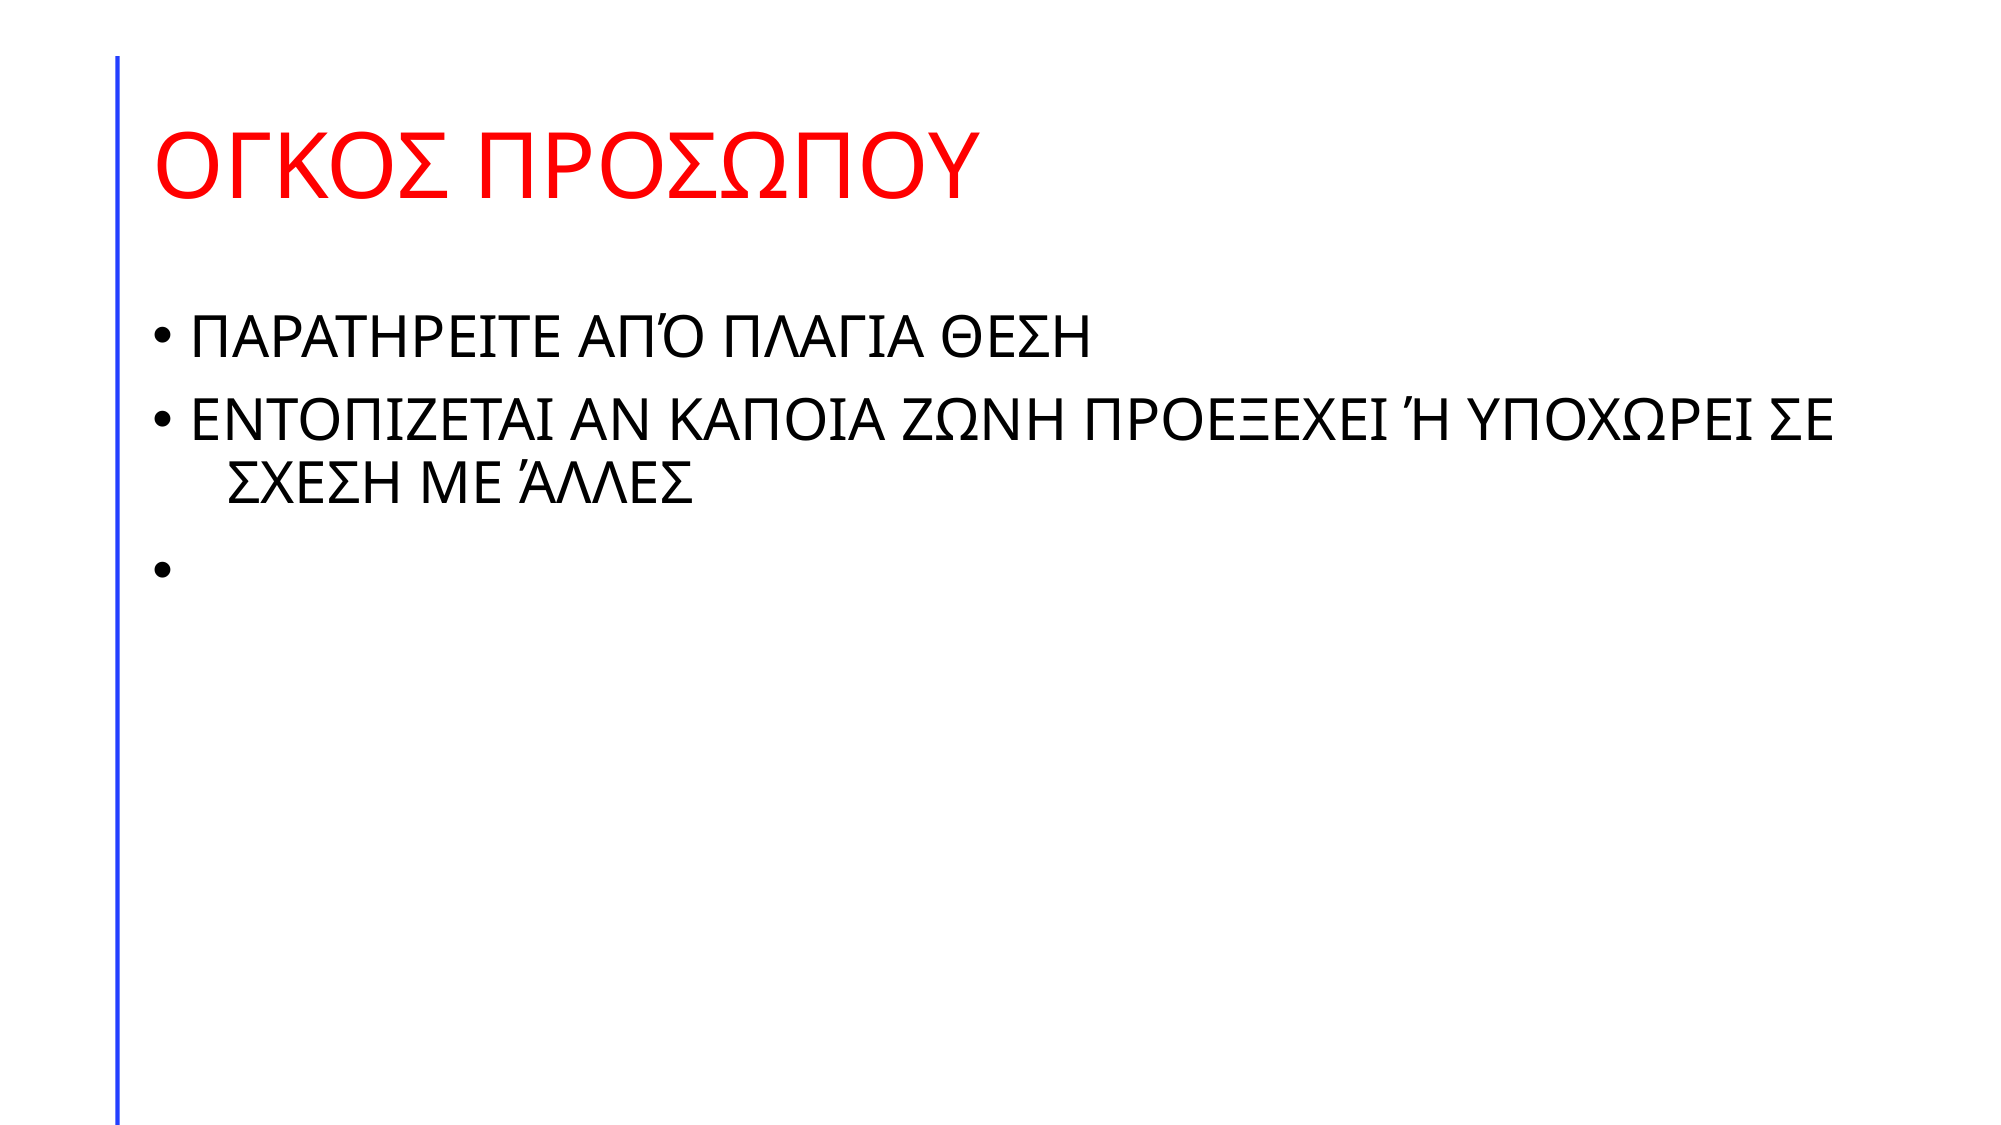

# ΟΓΚΟΣ ΠΡΟΣΩΠΟΥ
ΠΑΡΑΤΗΡΕΙΤΕ ΑΠΌ ΠΛΑΓΙΑ ΘΕΣΗ
ΕΝΤΟΠΙΖΕΤΑΙ ΑΝ ΚΑΠΟΙΑ ΖΩΝΗ ΠΡΟΕΞΕΧΕΙ Ή ΥΠΟΧΩΡΕΙ ΣΕ ΣΧΕΣΗ ΜΕ ΆΛΛΕΣ